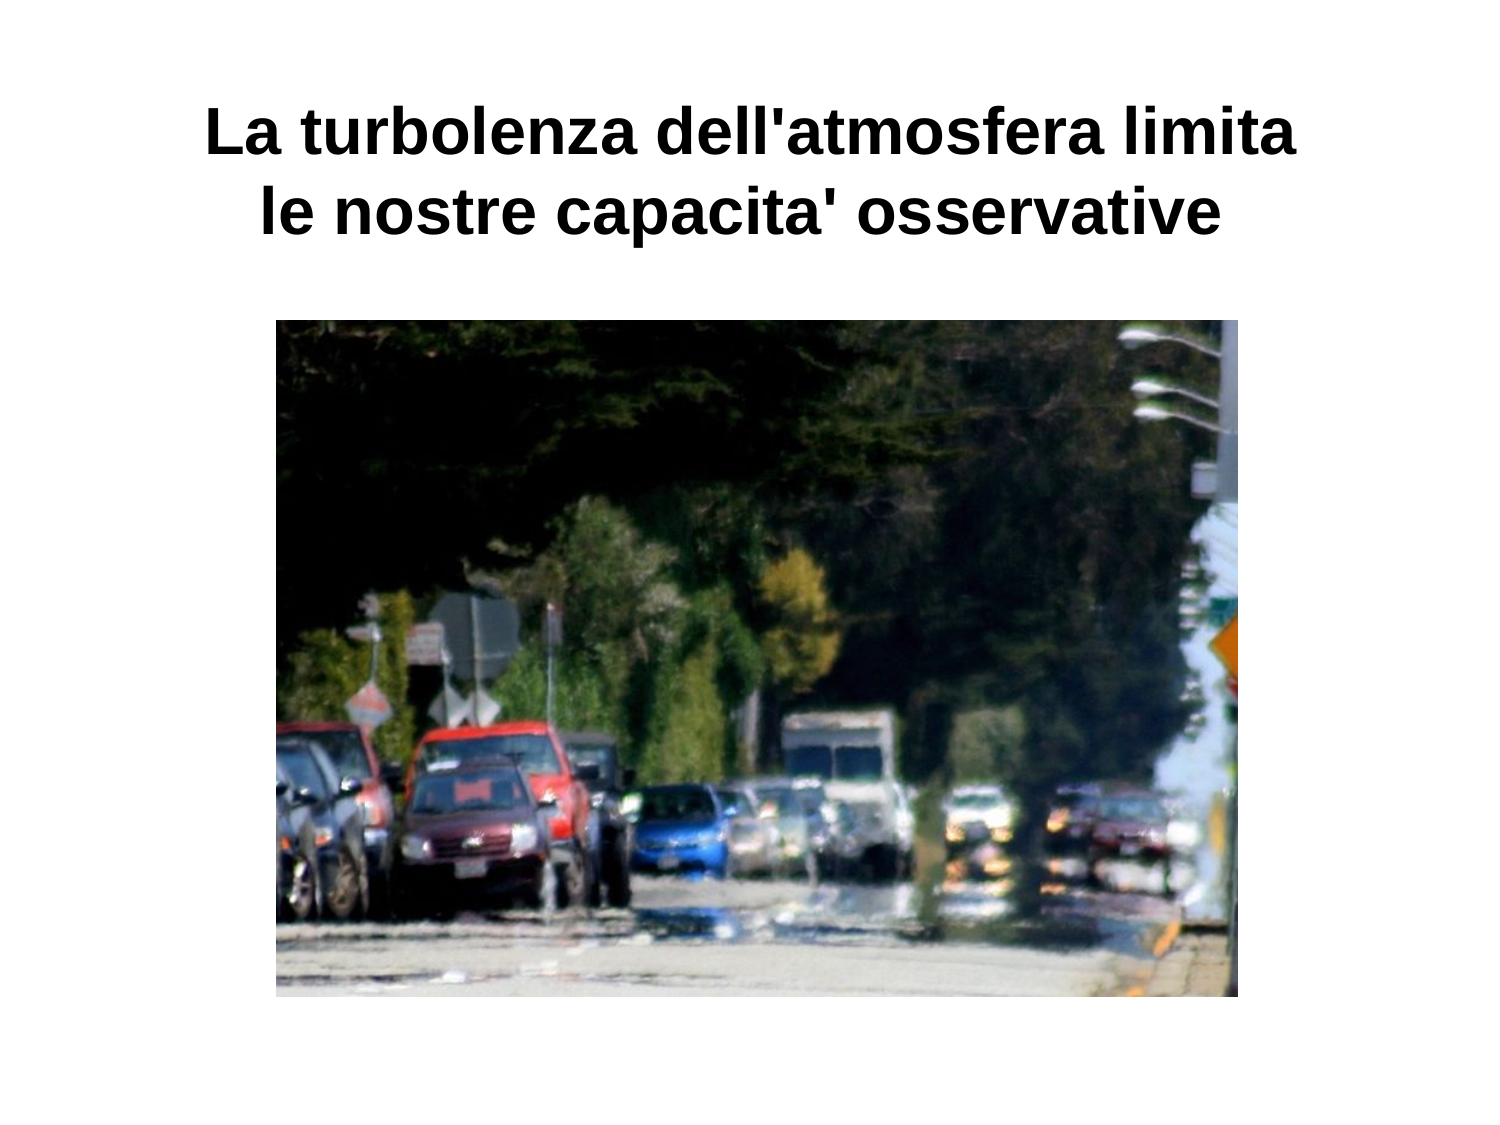

La turbolenza dell'atmosfera limita
 le nostre capacita' osservative